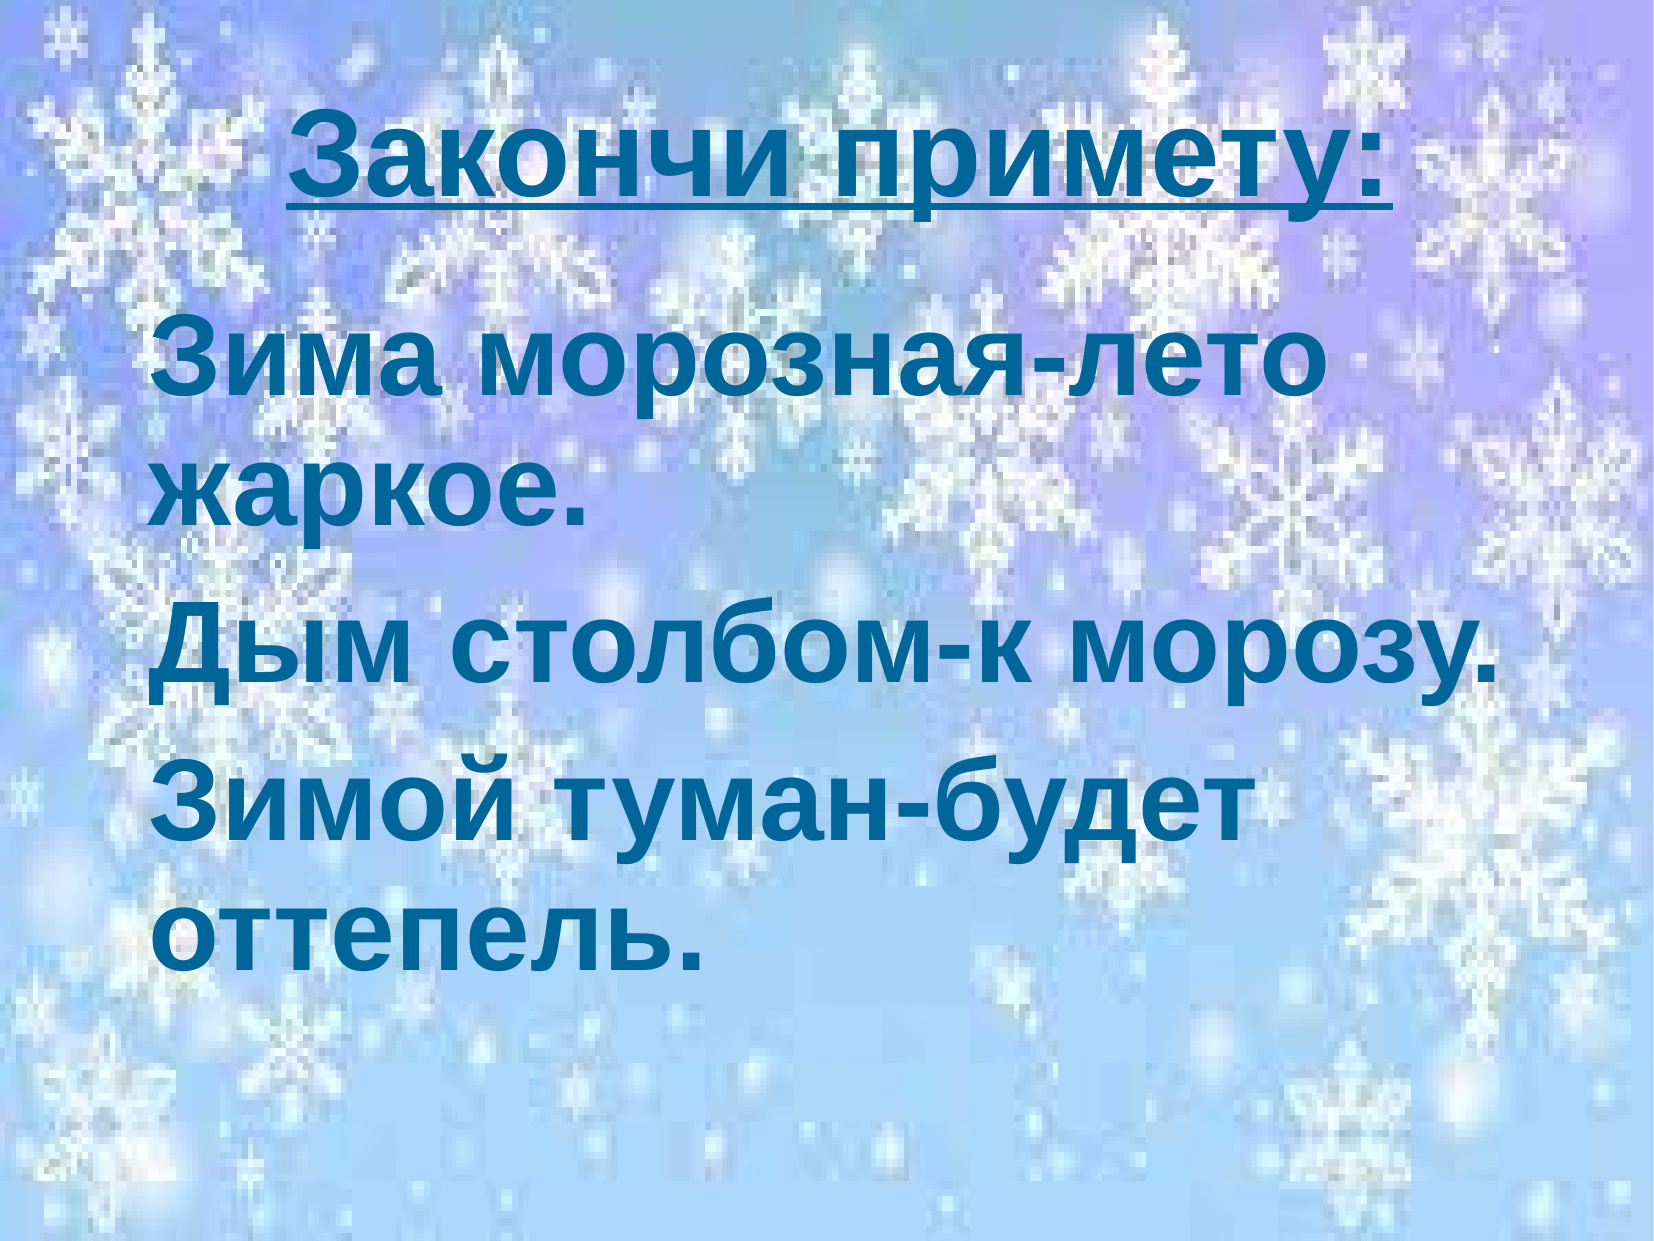

# Закончи примету:
Зима морозная-лето жаркое.
Дым столбом-к морозу.
Зимой туман-будет оттепель.